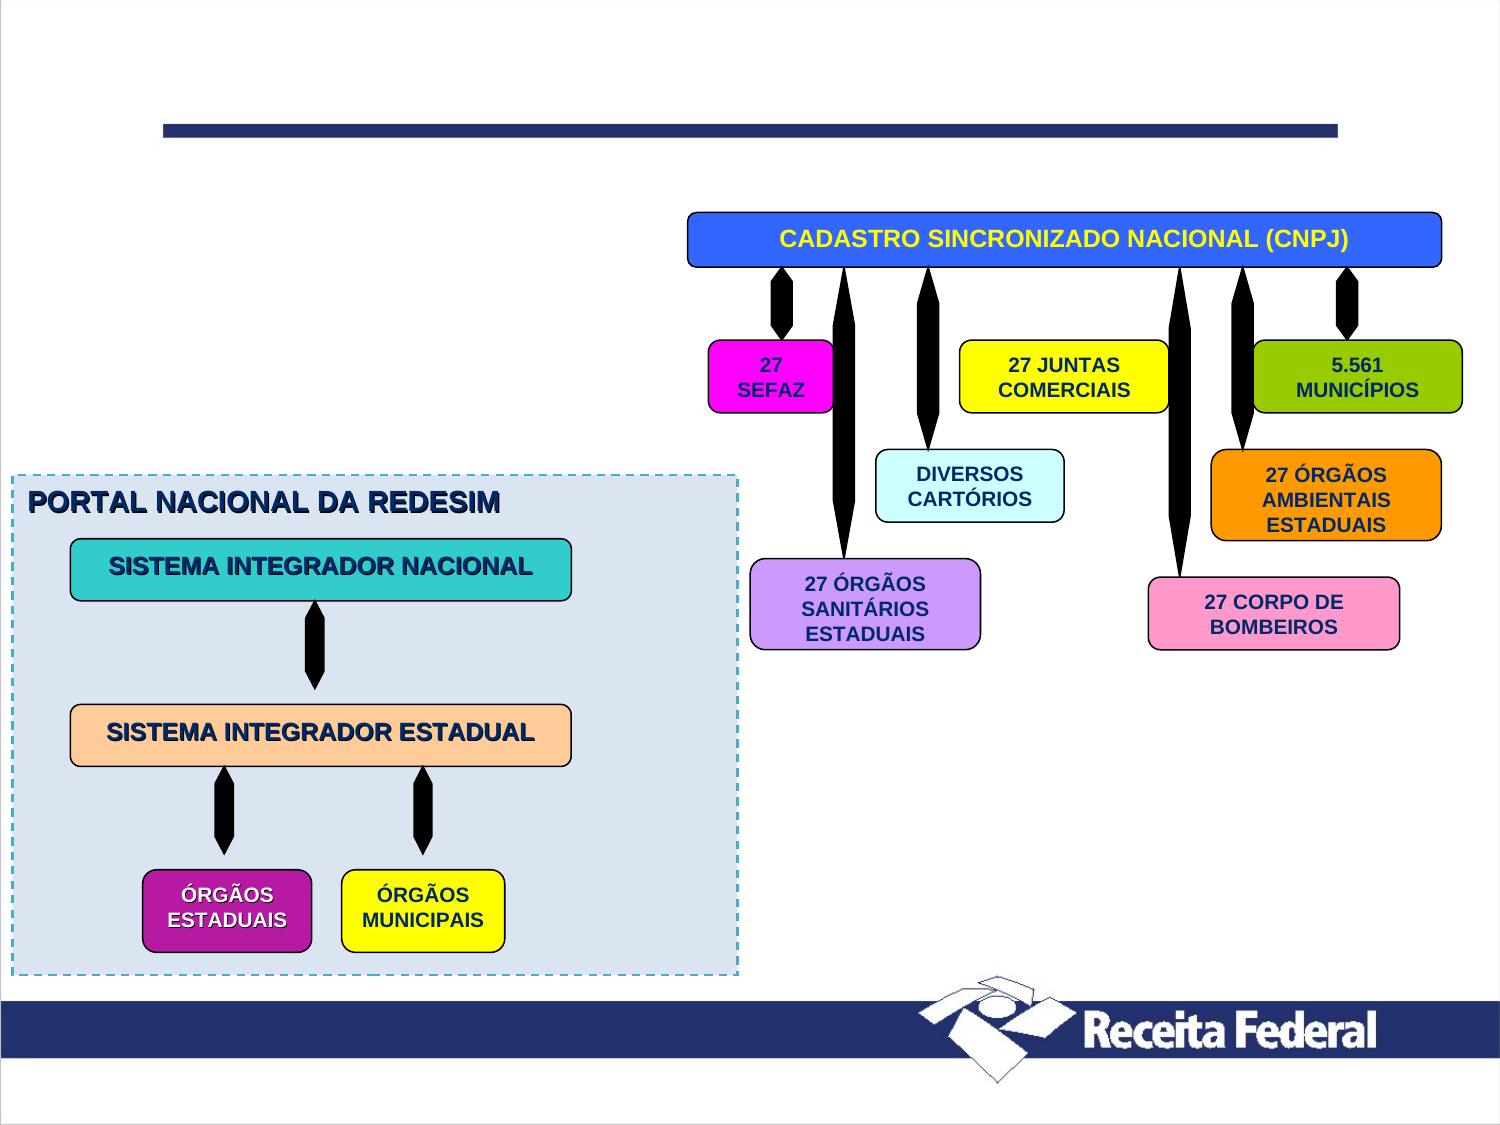

CADASTRO SINCRONIZADO NACIONAL (CNPJ)
27
SEFAZ
27 JUNTAS COMERCIAIS
5.561
MUNICÍPIOS
DIVERSOS
CARTÓRIOS
27 ÓRGÃOS AMBIENTAIS ESTADUAIS
27 ÓRGÃOS SANITÁRIOS
ESTADUAIS
27 CORPO DE BOMBEIROS
PORTAL NACIONAL DA REDESIM
SISTEMA INTEGRADOR NACIONAL
SISTEMA INTEGRADOR ESTADUAL
ÓRGÃOS ESTADUAIS
ÓRGÃOS MUNICIPAIS